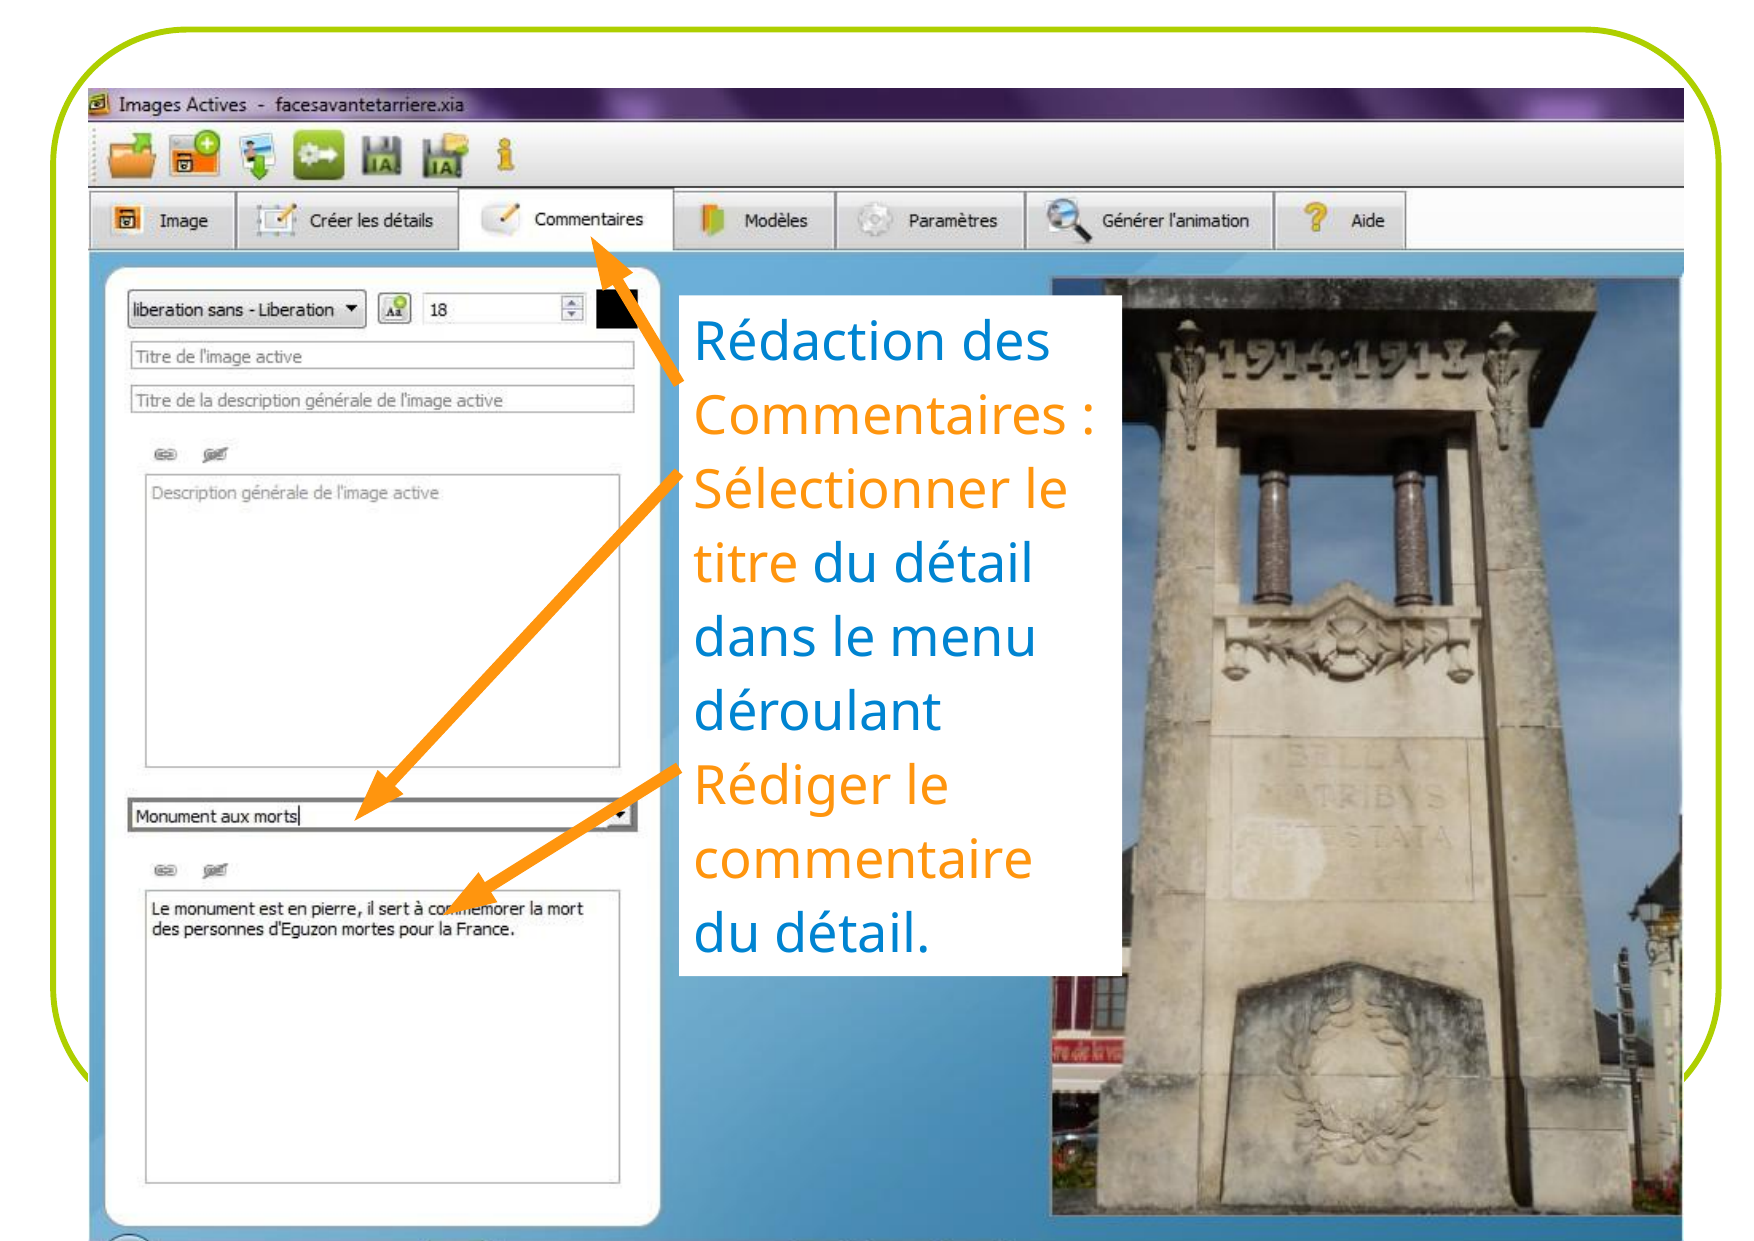

Rédaction des
Commentaires :
Sélectionner le titre du détail dans le menu déroulant
Rédiger le commentaire du détail.